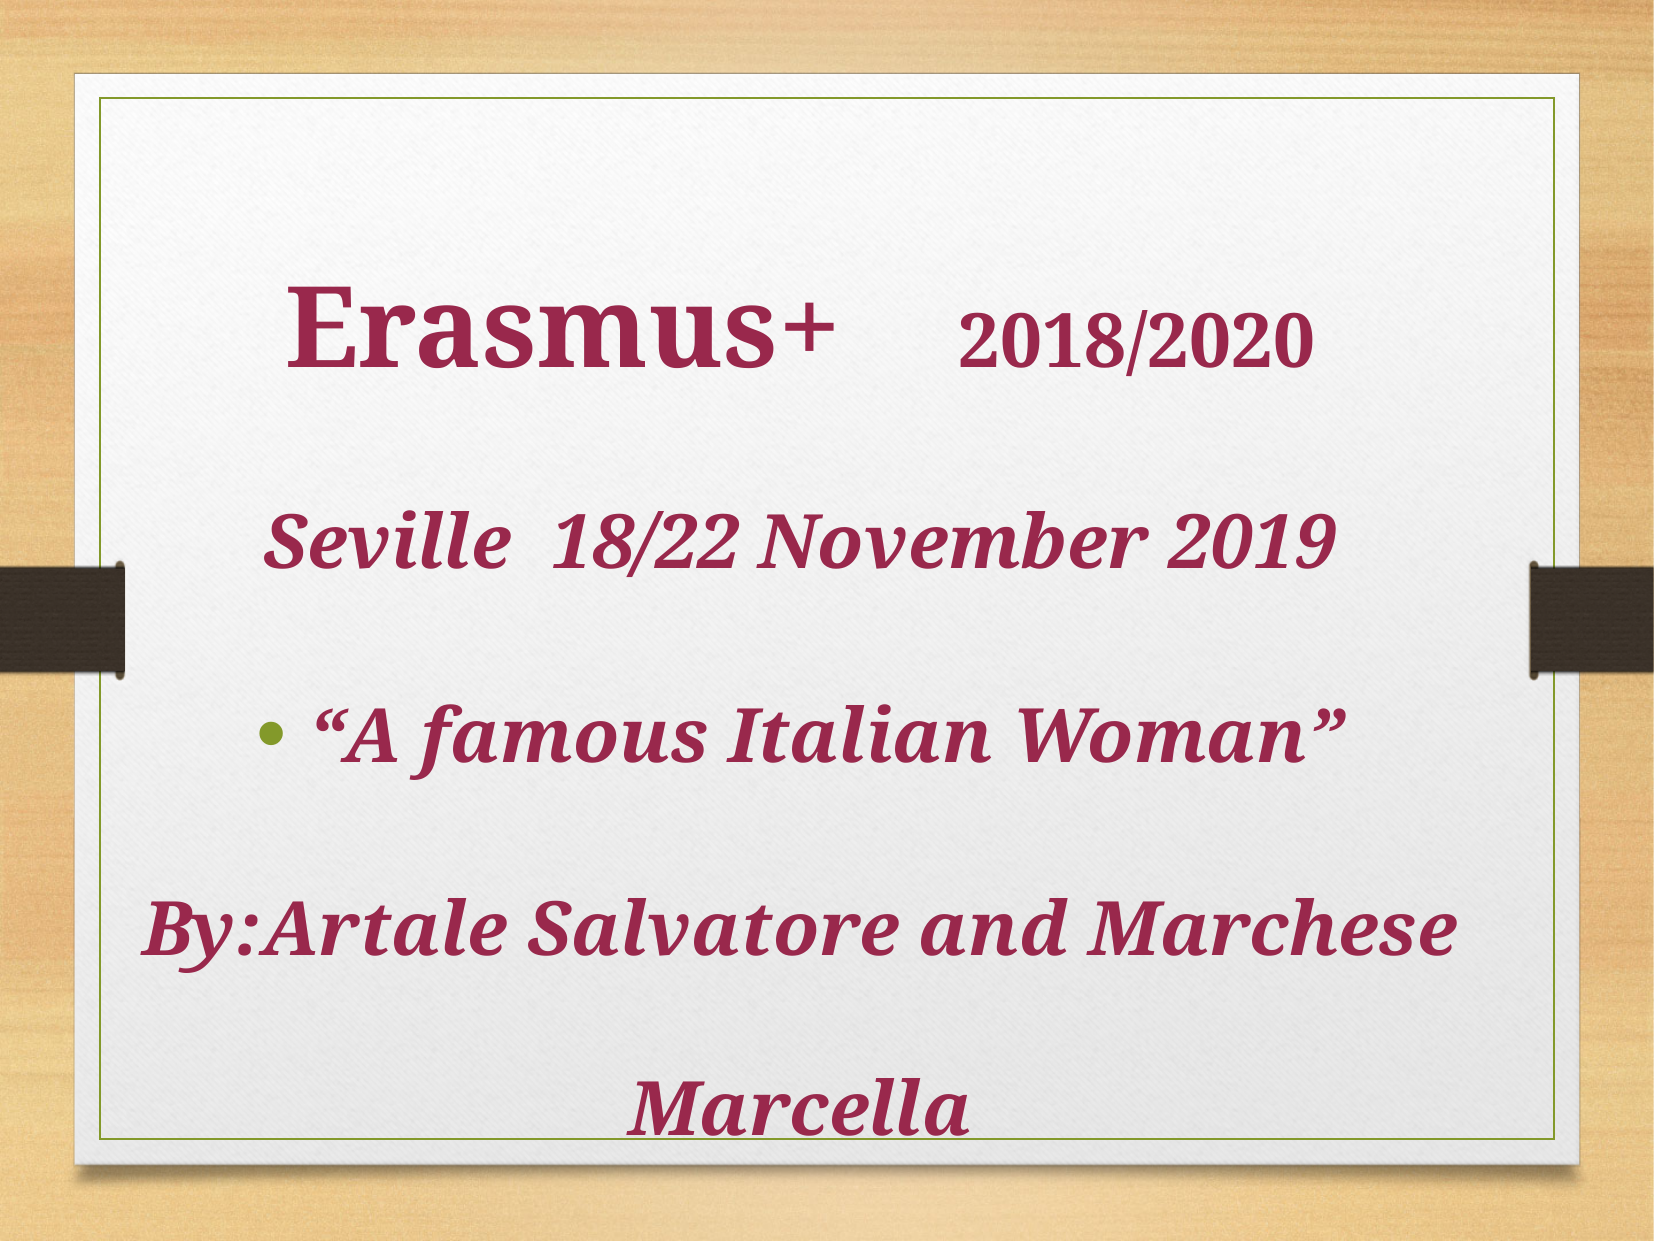

# Erasmus+ 2018/2020
Seville 18/22 November 2019
“A famous Italian Woman”
By:Artale Salvatore and Marchese Marcella